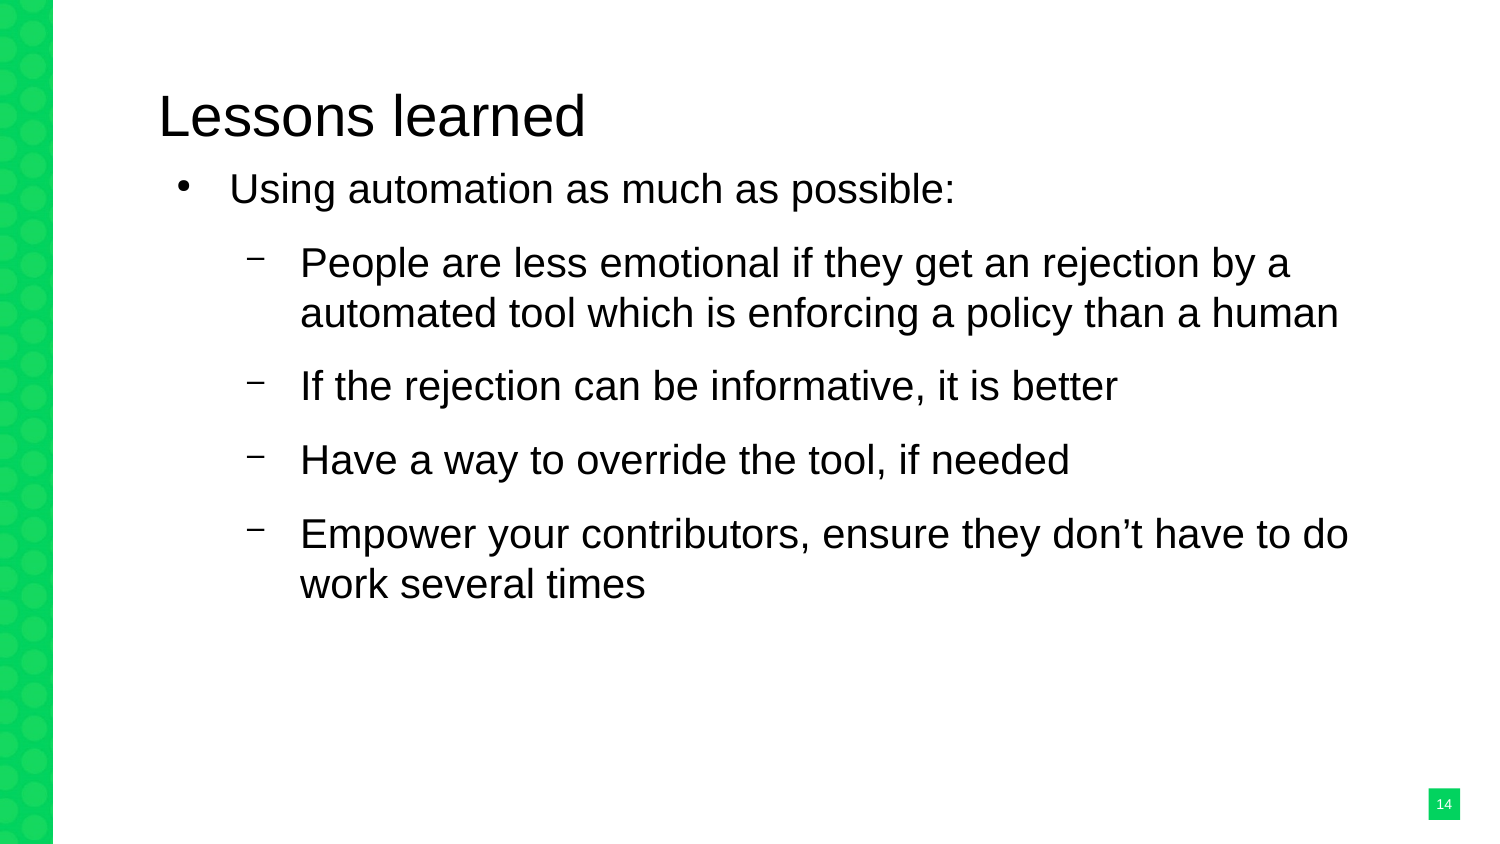

# Lessons learned
Using automation as much as possible:
People are less emotional if they get an rejection by a automated tool which is enforcing a policy than a human
If the rejection can be informative, it is better
Have a way to override the tool, if needed
Empower your contributors, ensure they don’t have to do work several times